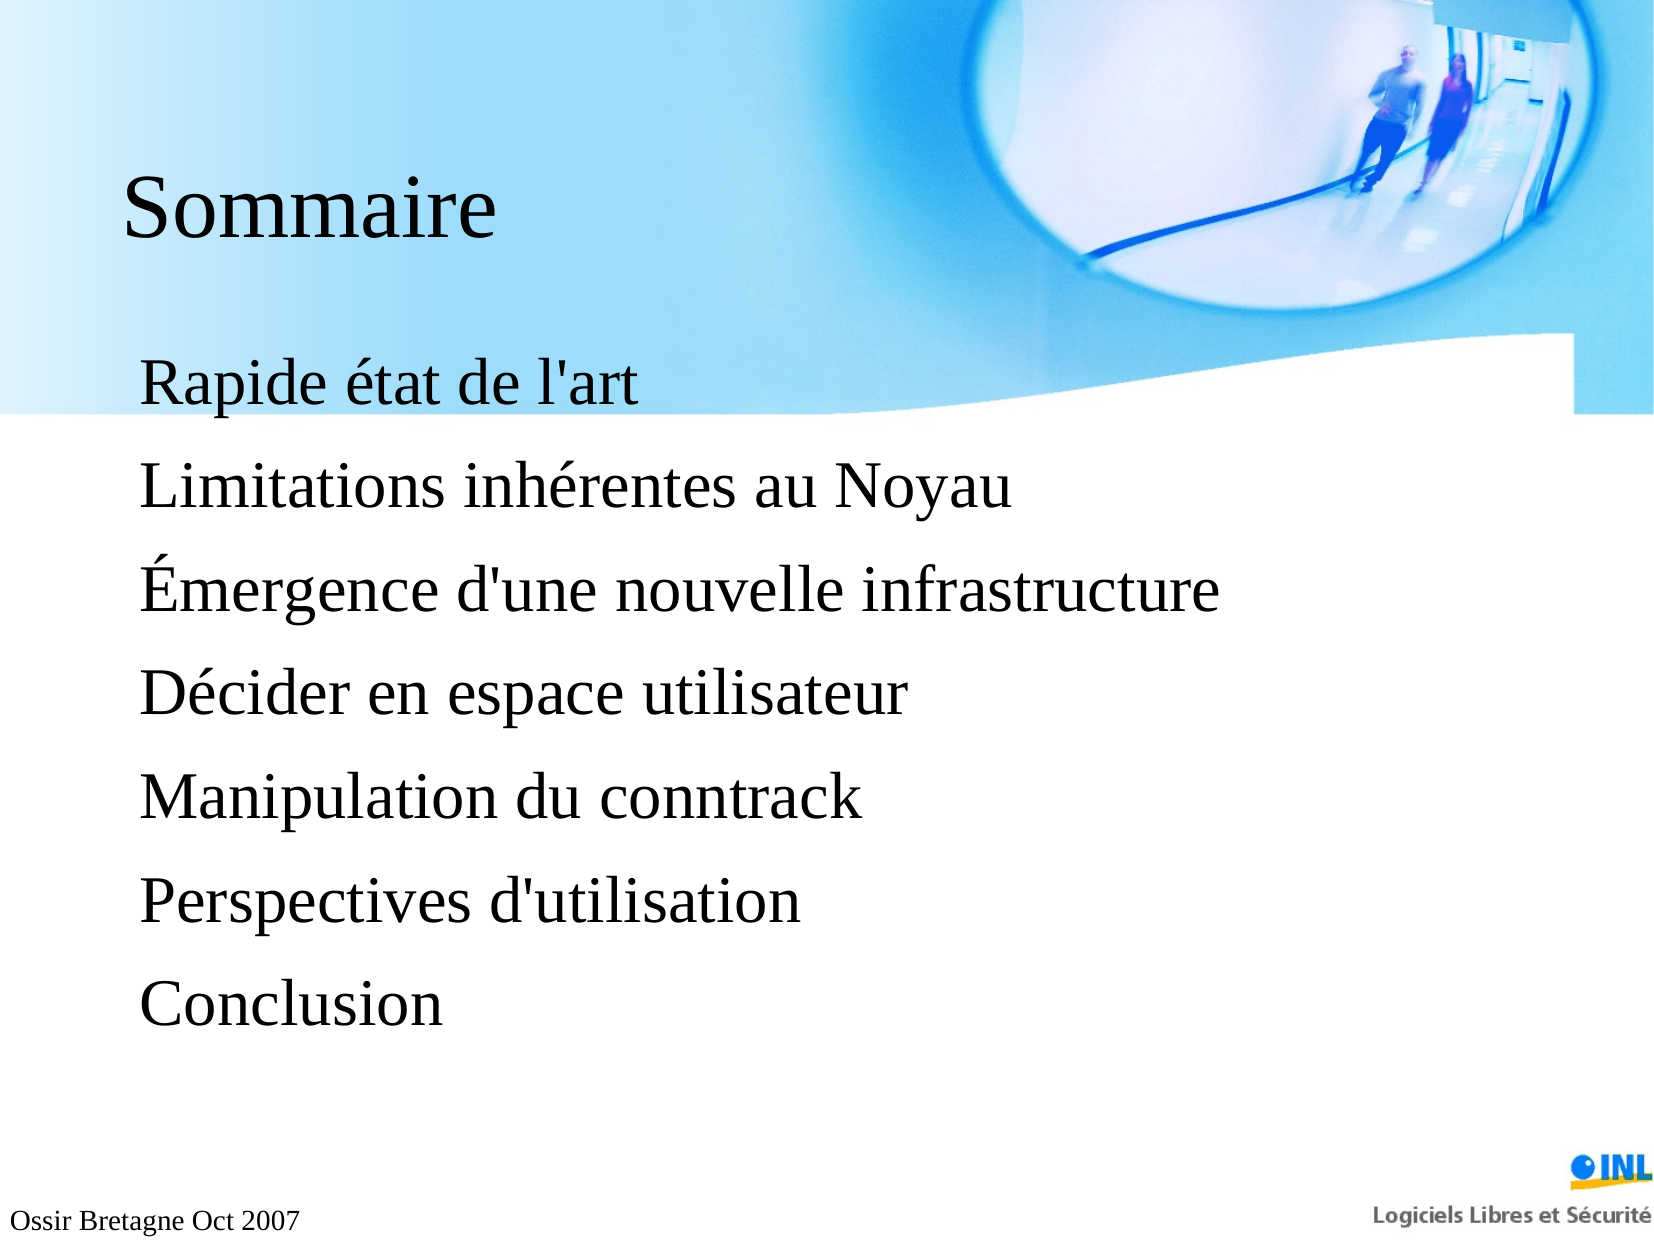

# Sommaire
Rapide état de l'art
Limitations inhérentes au Noyau
Émergence d'une nouvelle infrastructure
Décider en espace utilisateur
Manipulation du conntrack
Perspectives d'utilisation
Conclusion